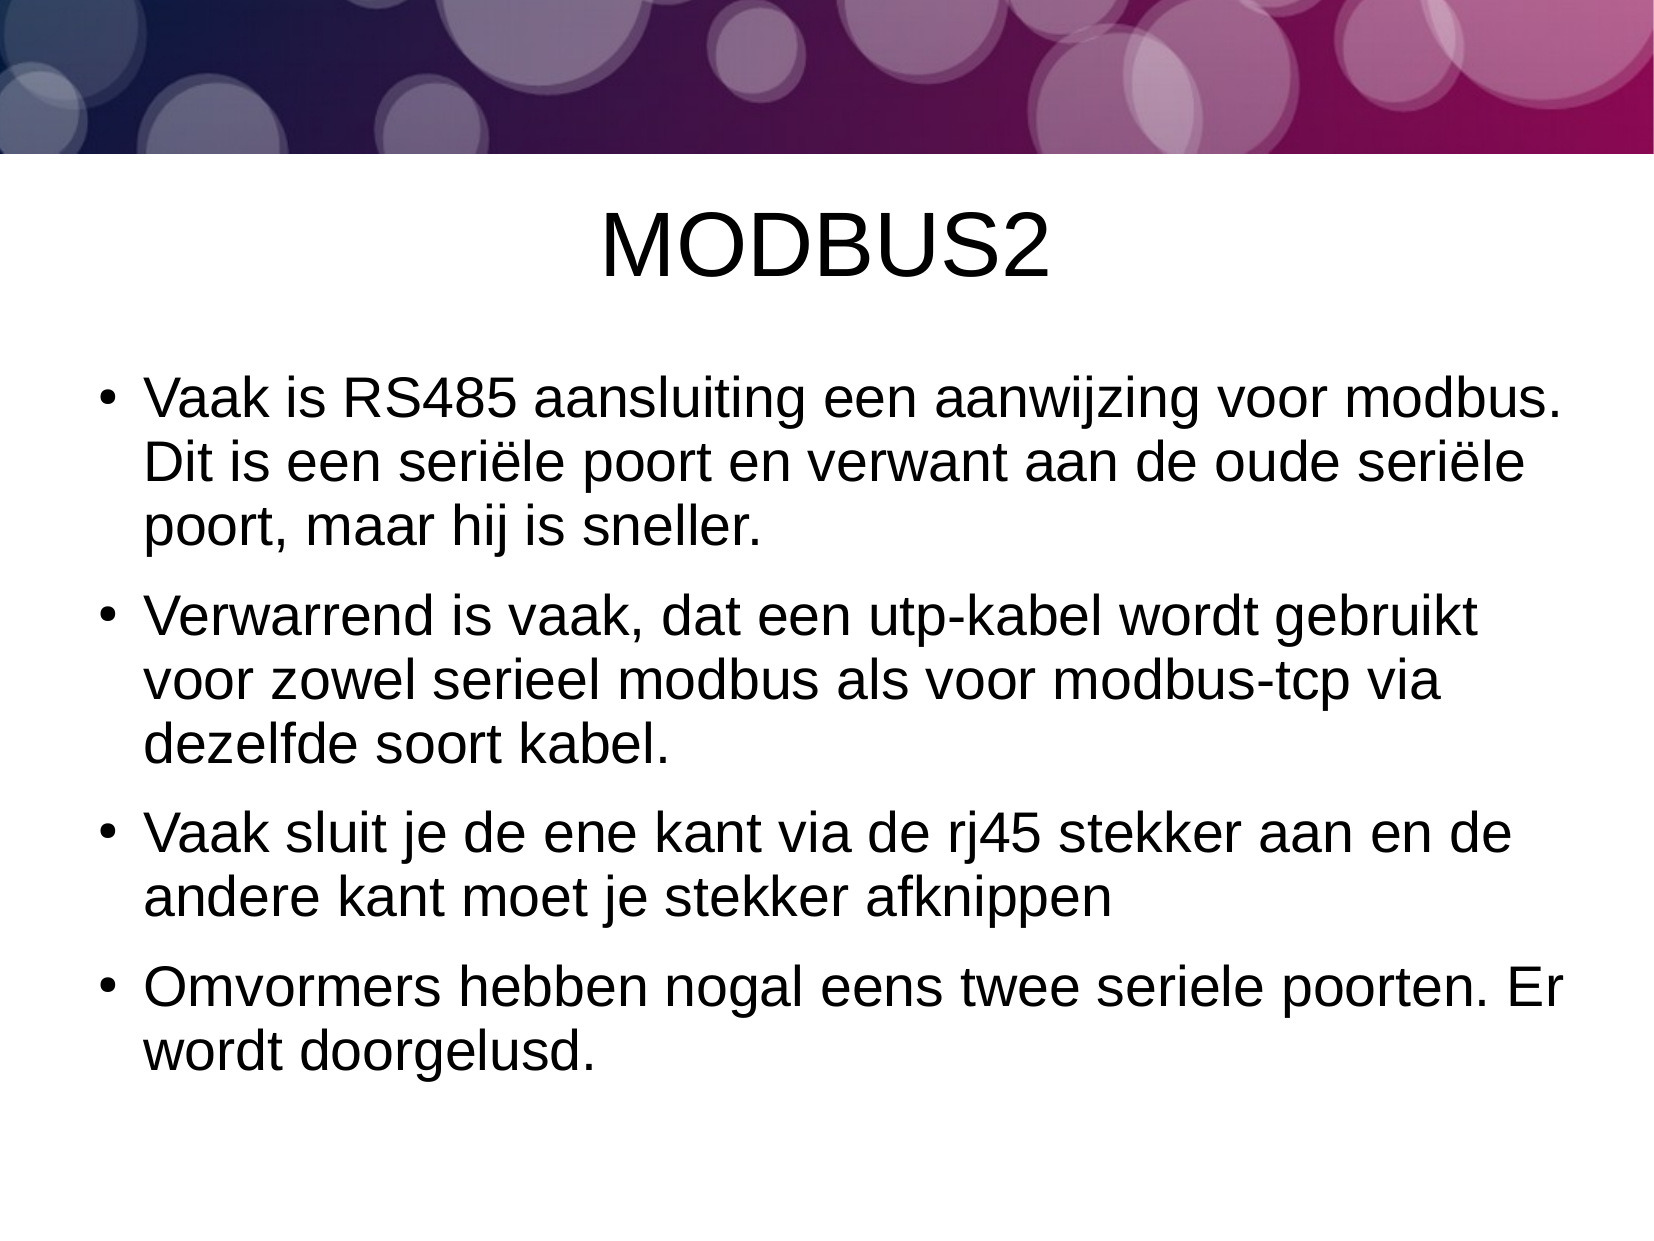

# MODBUS2
Vaak is RS485 aansluiting een aanwijzing voor modbus. Dit is een seriële poort en verwant aan de oude seriële poort, maar hij is sneller.
Verwarrend is vaak, dat een utp-kabel wordt gebruikt voor zowel serieel modbus als voor modbus-tcp via dezelfde soort kabel.
Vaak sluit je de ene kant via de rj45 stekker aan en de andere kant moet je stekker afknippen
Omvormers hebben nogal eens twee seriele poorten. Er wordt doorgelusd.